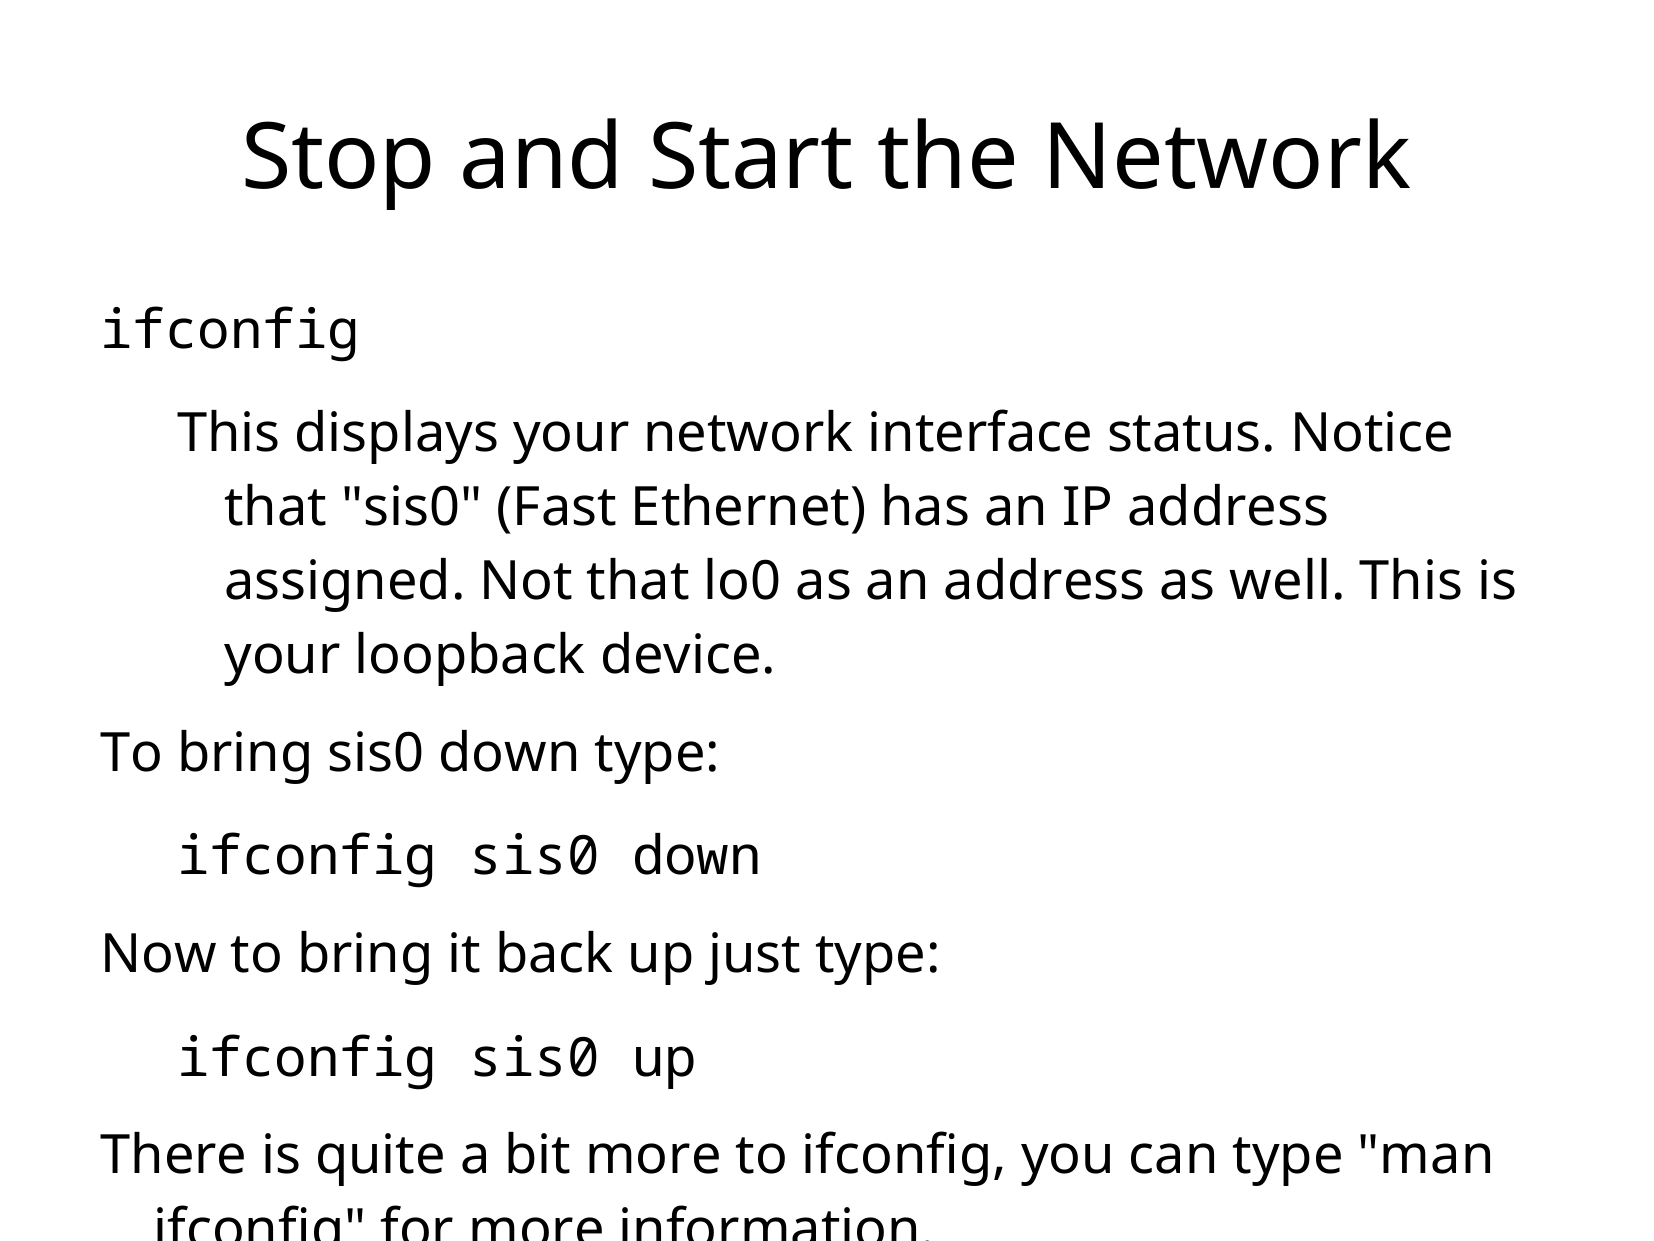

# Stop and Start the Network
ifconfig
This displays your network interface status. Notice that "sis0" (Fast Ethernet) has an IP address assigned. Not that lo0 as an address as well. This is your loopback device.
To bring sis0 down type:
ifconfig sis0 down
Now to bring it back up just type:
ifconfig sis0 up
There is quite a bit more to ifconfig, you can type "man ifconfig" for more information.